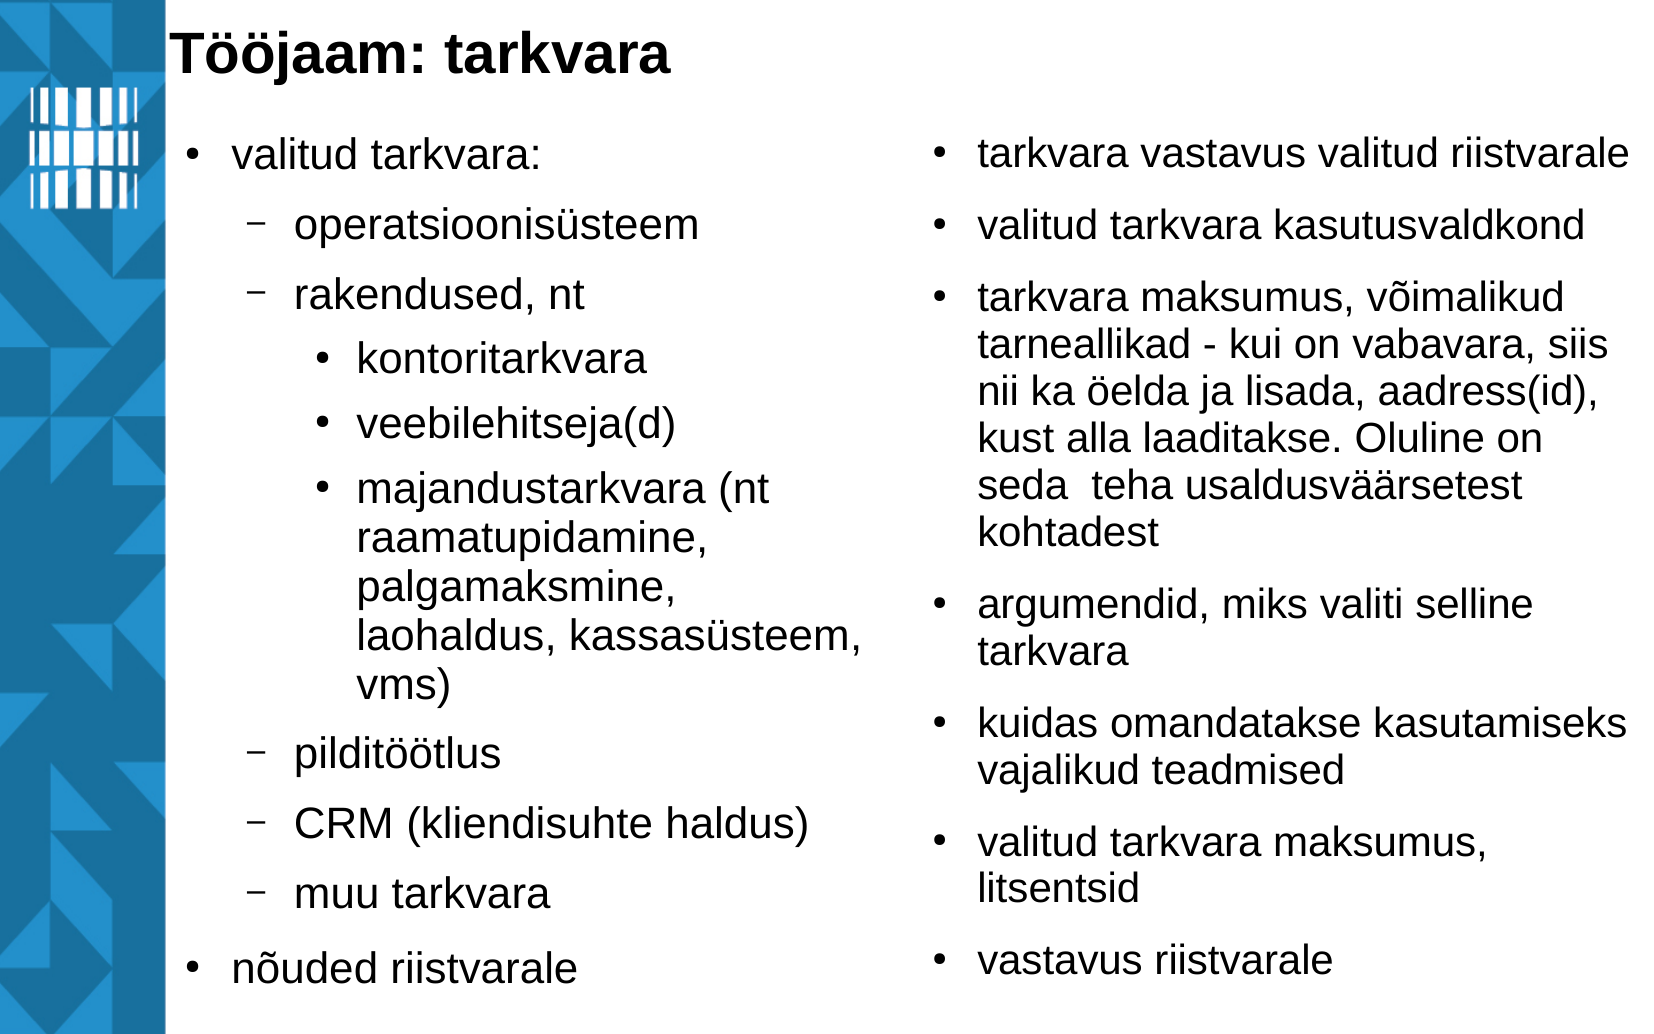

# Tööjaam: tarkvara
valitud tarkvara:
operatsioonisüsteem
rakendused, nt
kontoritarkvara
veebilehitseja(d)
majandustarkvara (nt raamatupidamine, palgamaksmine, laohaldus, kassasüsteem, vms)
pilditöötlus
CRM (kliendisuhte haldus)
muu tarkvara
nõuded riistvarale
tarkvara vastavus valitud riistvarale
valitud tarkvara kasutusvaldkond
tarkvara maksumus, võimalikud tarneallikad - kui on vabavara, siis nii ka öelda ja lisada, aadress(id), kust alla laaditakse. Oluline on seda teha usaldusväärsetest kohtadest
argumendid, miks valiti selline tarkvara
kuidas omandatakse kasutamiseks vajalikud teadmised
valitud tarkvara maksumus, litsentsid
vastavus riistvarale